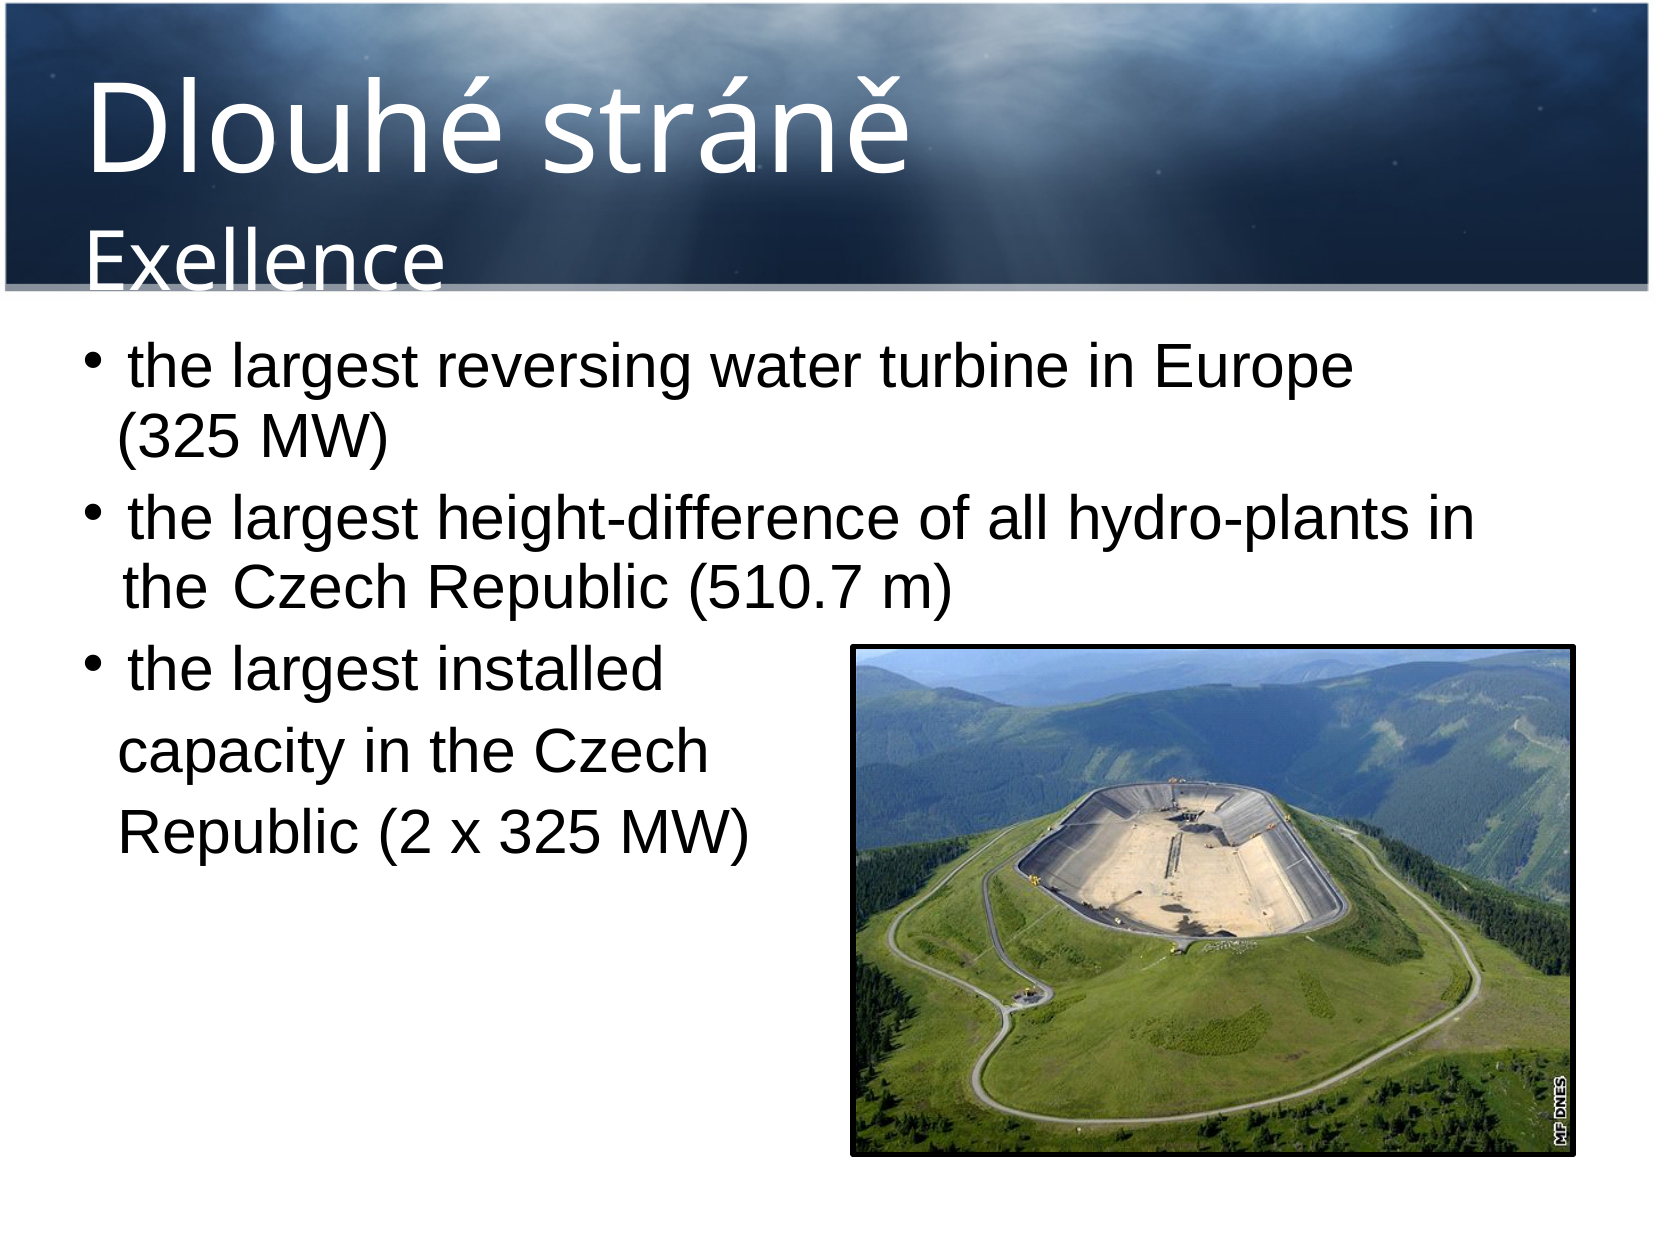

# Dlouhé stráně Exellence
 the largest reversing water turbine in Europe (325 MW)
 the largest height-difference of all hydro-plants in the Czech Republic (510.7 m)
 the largest installed
 capacity in the Czech
 Republic (2 x 325 MW)